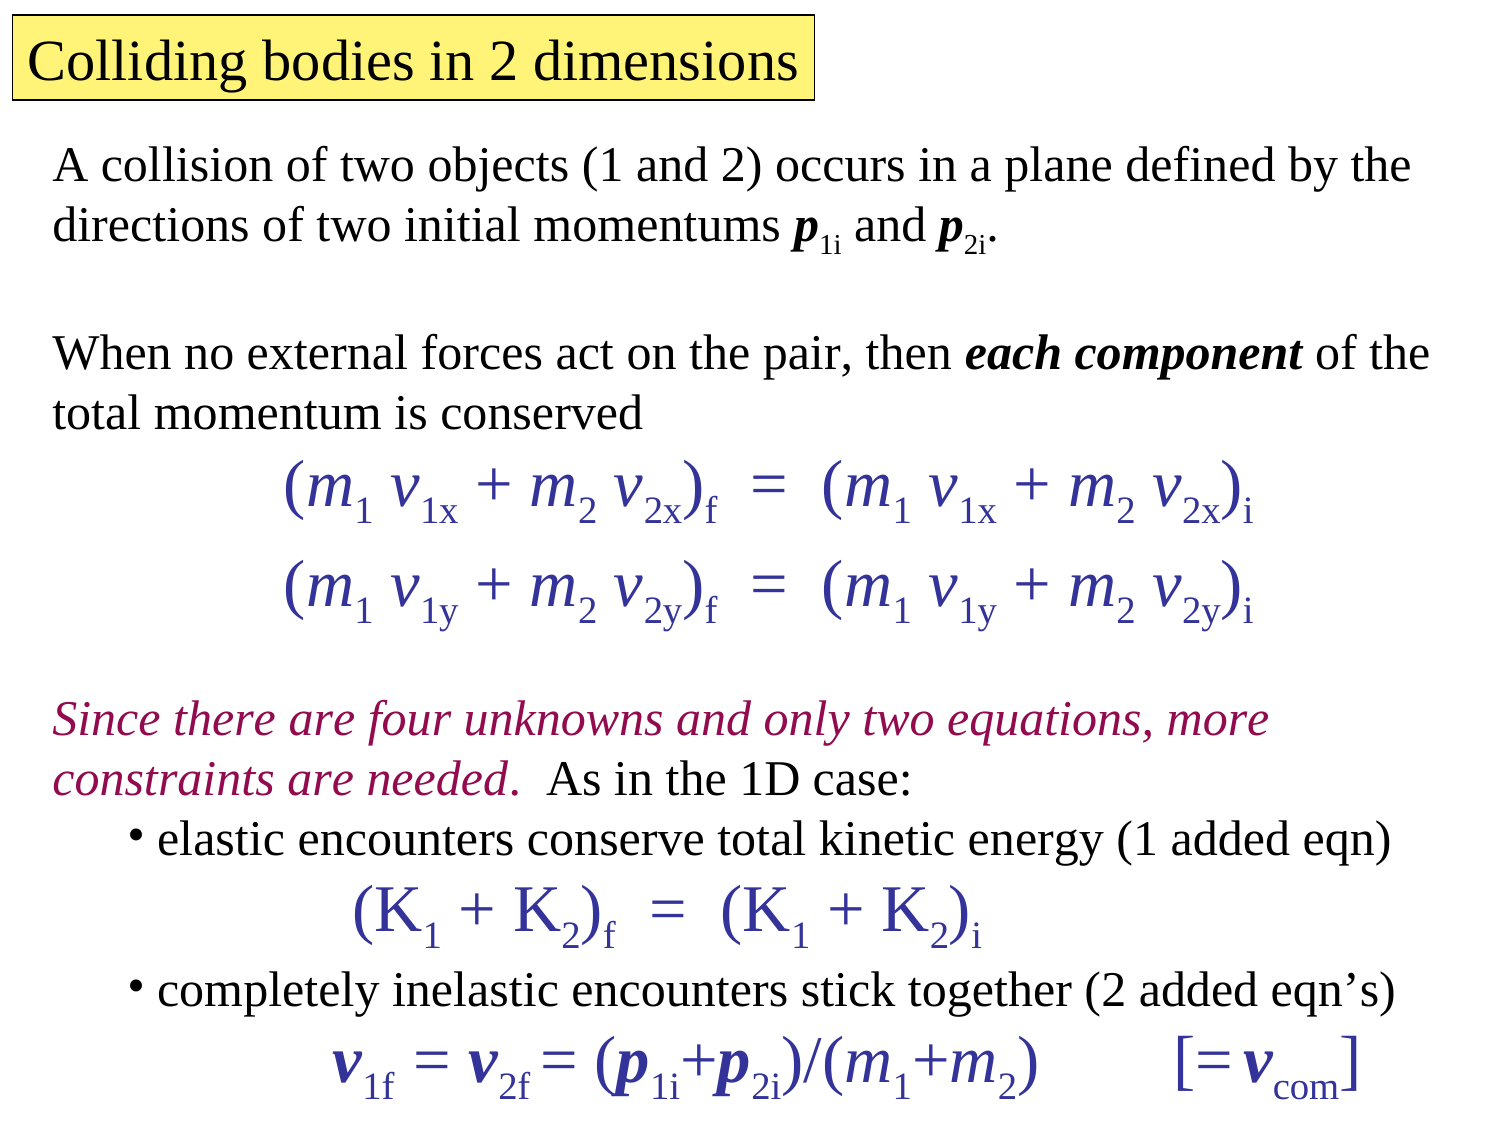

Colliding bodies in 2 dimensions
A collision of two objects (1 and 2) occurs in a plane defined by the directions of two initial momentums p1i and p2i.
When no external forces act on the pair, then each component of the total momentum is conserved
(m1 v1x + m2 v2x)f = (m1 v1x + m2 v2x)i
(m1 v1y + m2 v2y)f = (m1 v1y + m2 v2y)i
Since there are four unknowns and only two equations, more constraints are needed. As in the 1D case:
 elastic encounters conserve total kinetic energy (1 added eqn)
		(K1 + K2)f = (K1 + K2)i
 completely inelastic encounters stick together (2 added eqn’s)
 	 v1f = v2f = (p1i+p2i)/(m1+m2) [= vcom]